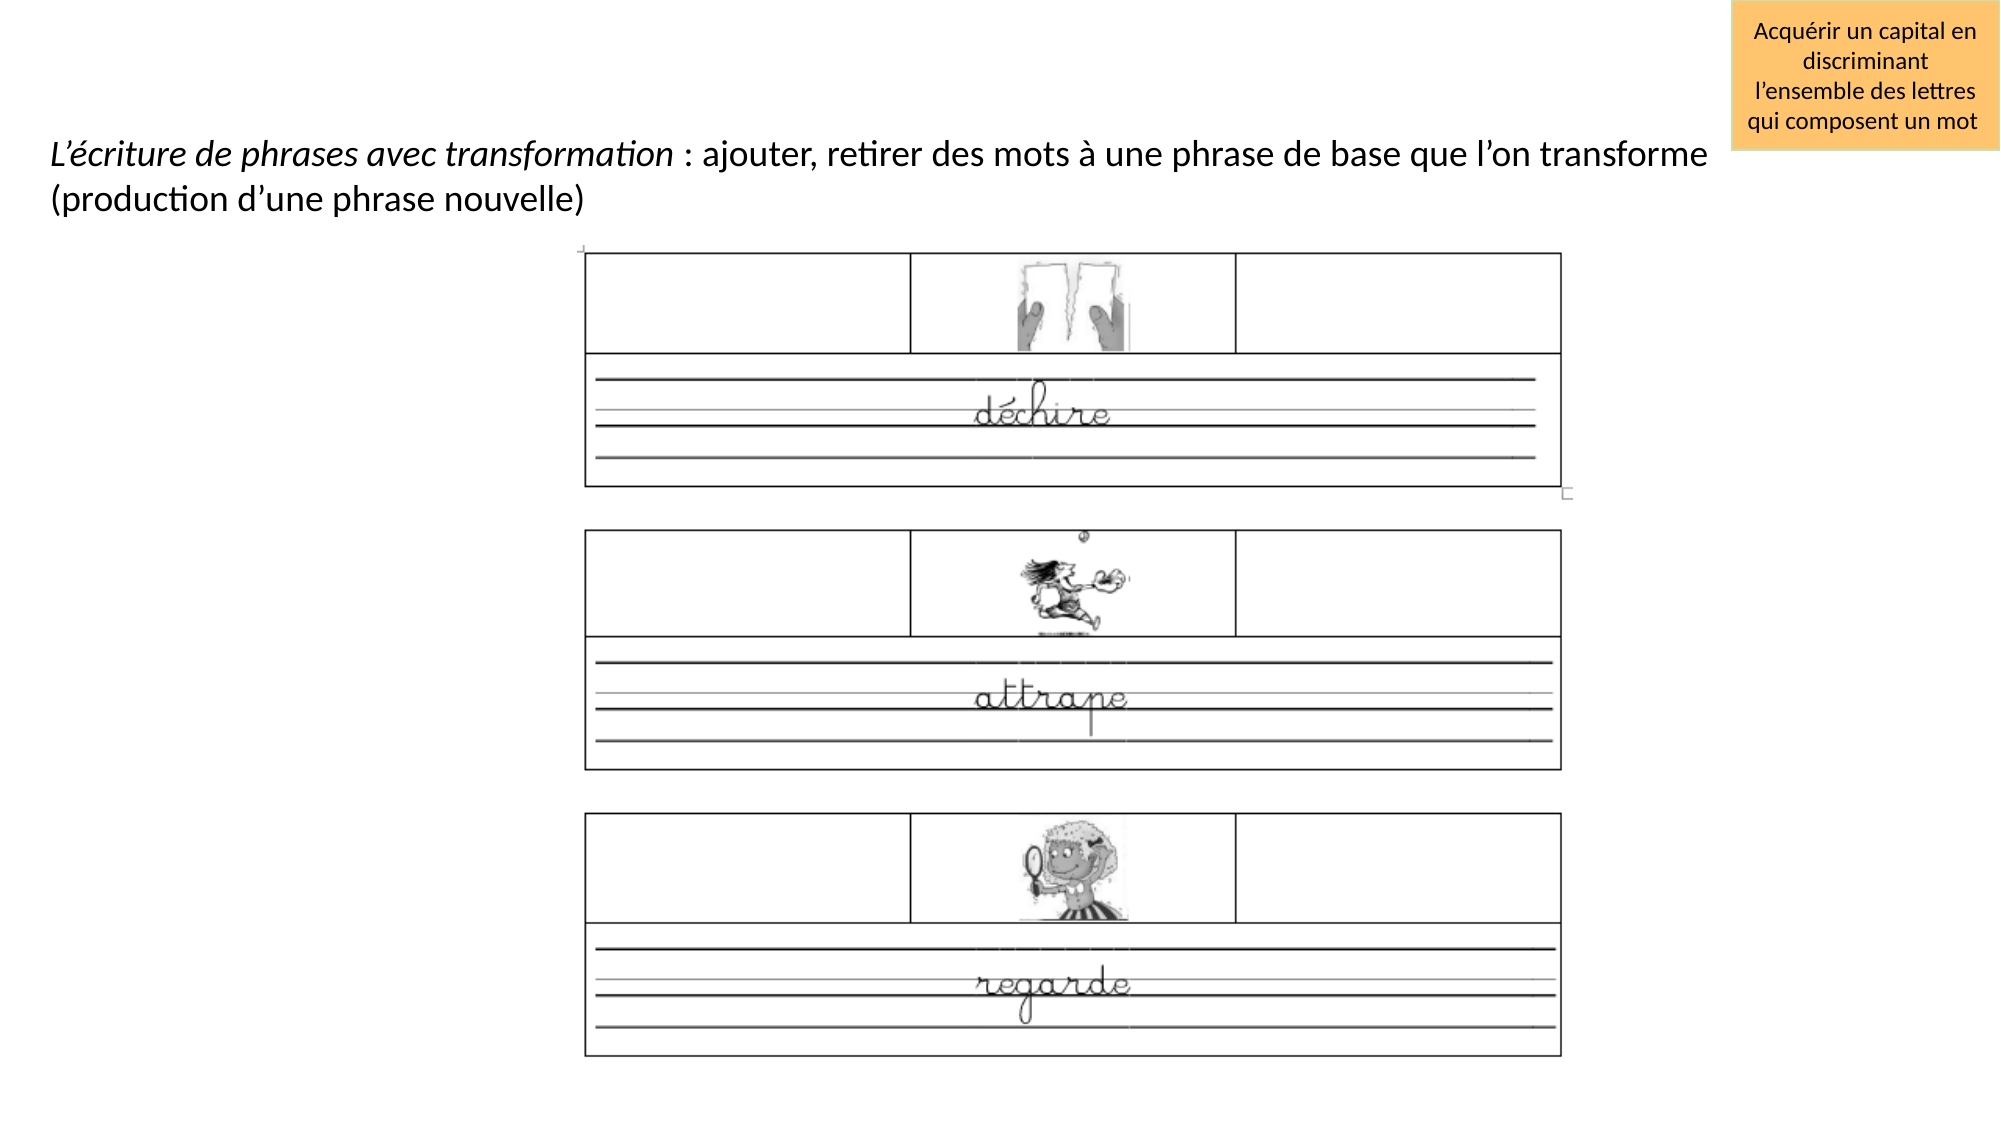

Acquérir un capital en discriminant l’ensemble des lettres qui composent un mot
L’écriture de phrases avec transformation : ajouter, retirer des mots à une phrase de base que l’on transforme (production d’une phrase nouvelle)